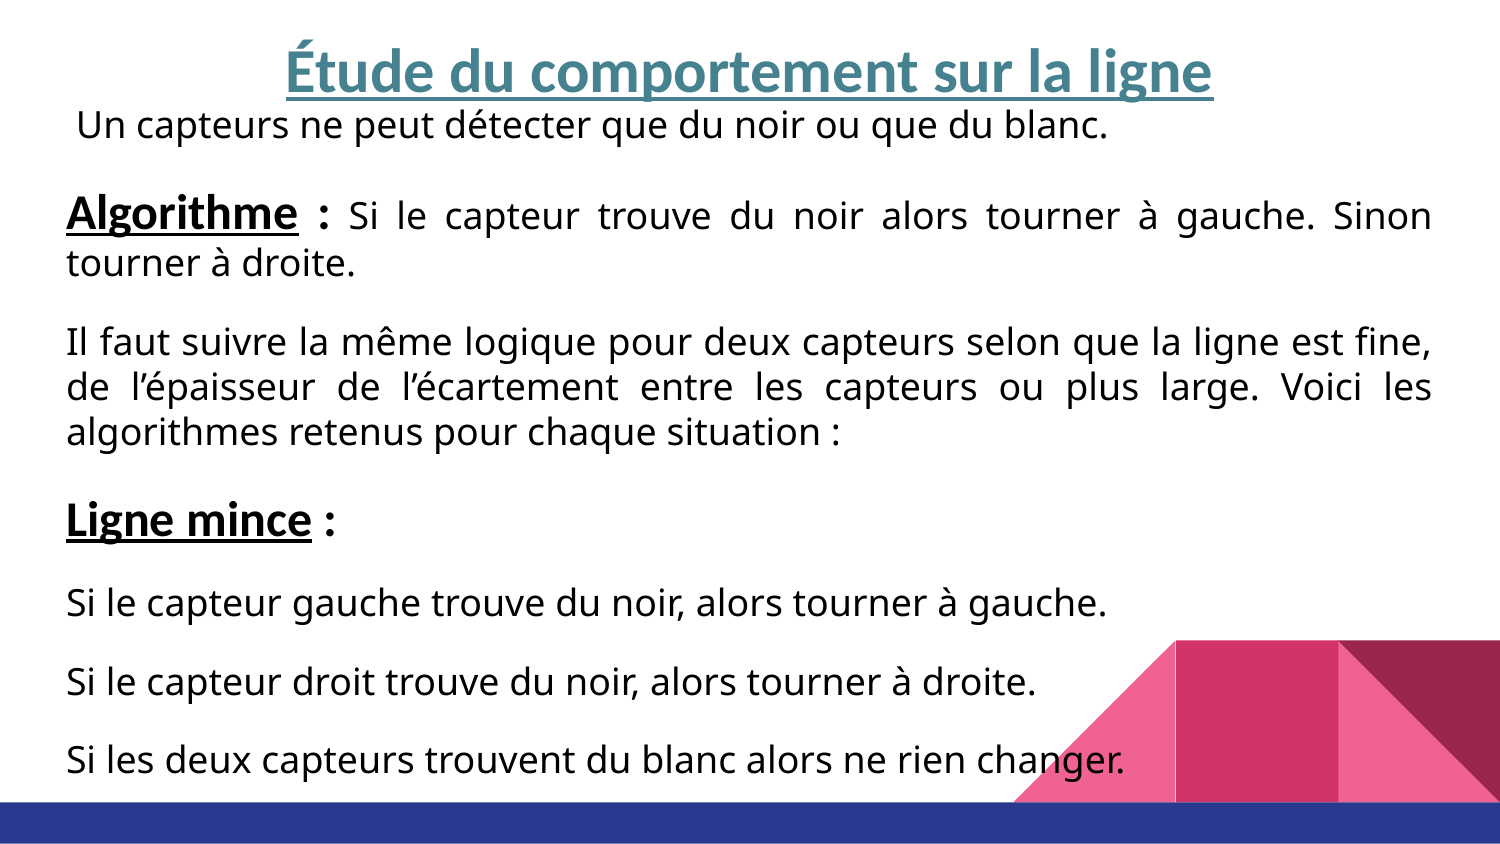

# Un capteurs ne peut détecter que du noir ou que du blanc.
Algorithme : Si le capteur trouve du noir alors tourner à gauche. Sinon tourner à droite.
Il faut suivre la même logique pour deux capteurs selon que la ligne est fine, de l’épaisseur de l’écartement entre les capteurs ou plus large. Voici les algorithmes retenus pour chaque situation :
Ligne mince :
Si le capteur gauche trouve du noir, alors tourner à gauche.
Si le capteur droit trouve du noir, alors tourner à droite.
Si les deux capteurs trouvent du blanc alors ne rien changer.
Étude du comportement sur la ligne